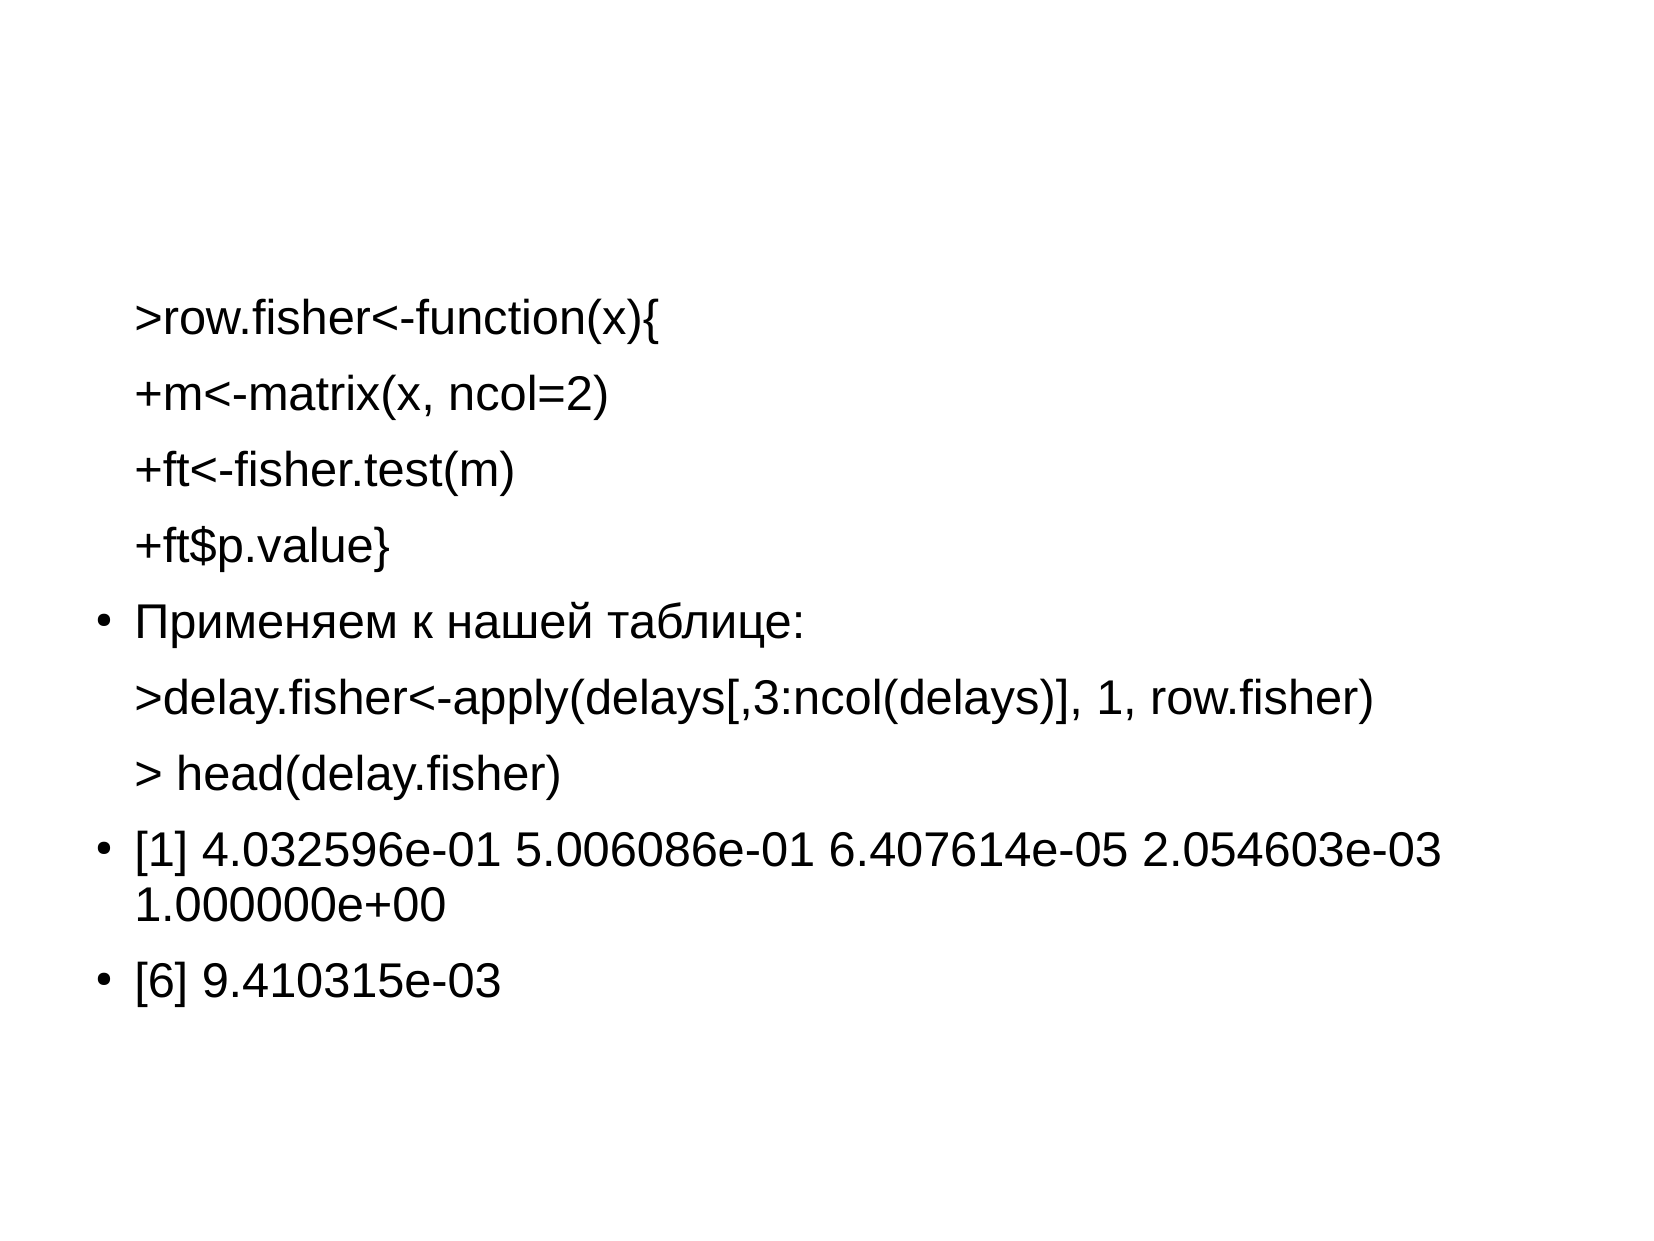

#
>row.fisher<-function(x){
+m<-matrix(x, ncol=2)
+ft<-fisher.test(m)
+ft$p.value}
Применяем к нашей таблице:
>delay.fisher<-apply(delays[,3:ncol(delays)], 1, row.fisher)
> head(delay.fisher)
[1] 4.032596e-01 5.006086e-01 6.407614e-05 2.054603e-03 1.000000e+00
[6] 9.410315e-03